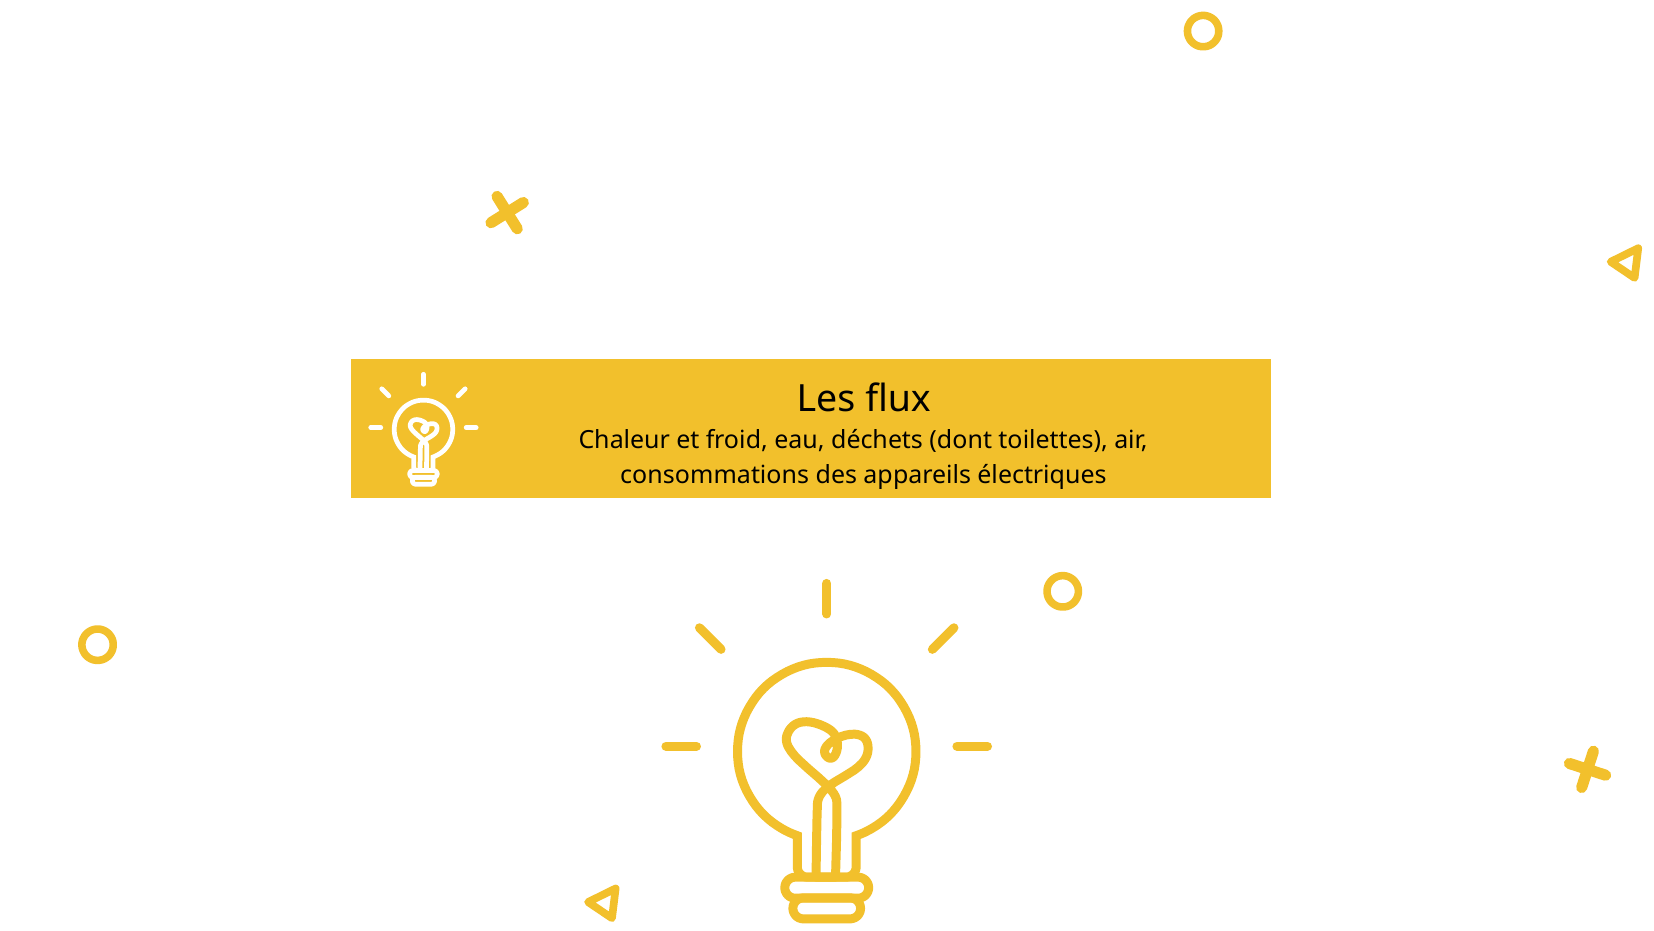

Les flux
Chaleur et froid, eau, déchets (dont toilettes), air, consommations des appareils électriques